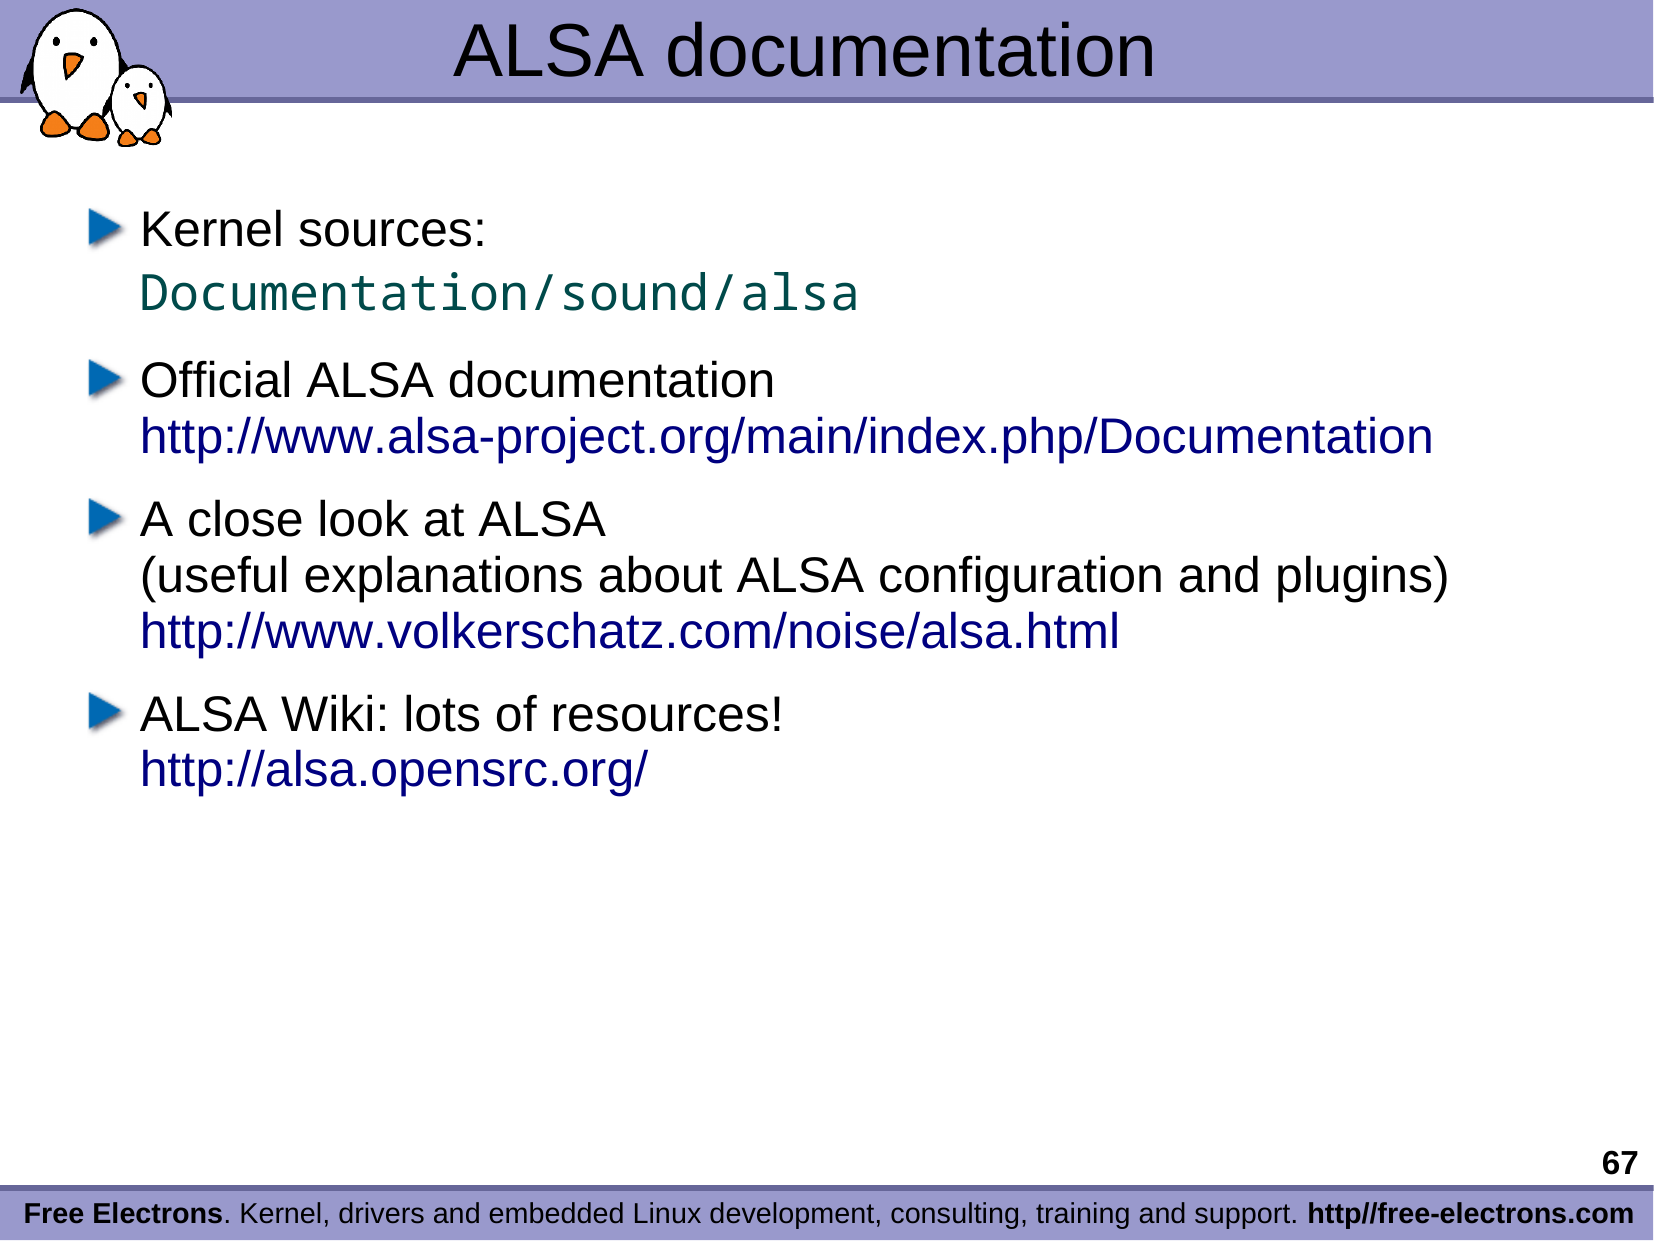

# ALSA documentation
Kernel sources:
Documentation/sound/alsa
Official ALSA documentation
http://www.alsa-project.org/main/index.php/Documentation
A close look at ALSA
(useful explanations about ALSA configuration and plugins)
http://www.volkerschatz.com/noise/alsa.html
ALSA Wiki: lots of resources!
http://alsa.opensrc.org/